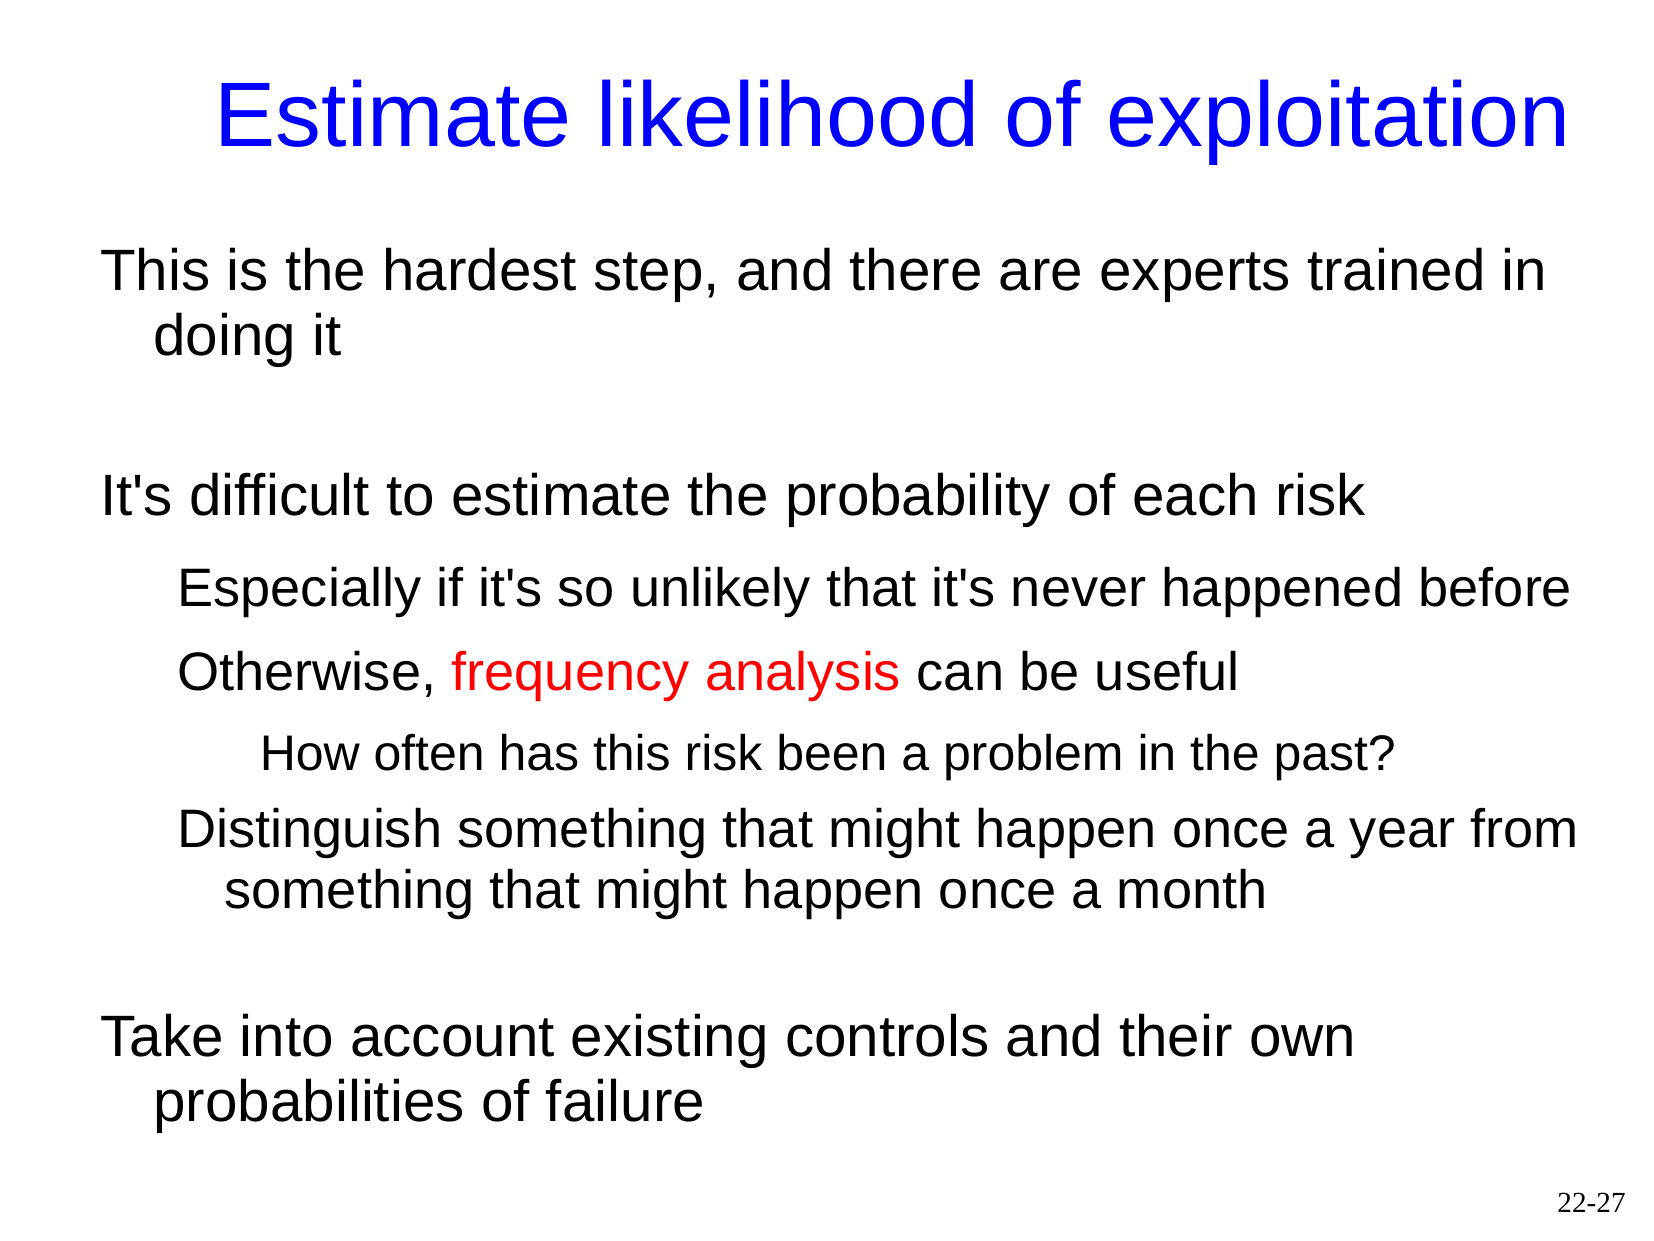

# Estimate likelihood of exploitation
This is the hardest step, and there are experts trained in doing it
It's difficult to estimate the probability of each risk
Especially if it's so unlikely that it's never happened before
Otherwise, frequency analysis can be useful
How often has this risk been a problem in the past?
Distinguish something that might happen once a year from something that might happen once a month
Take into account existing controls and their own probabilities of failure